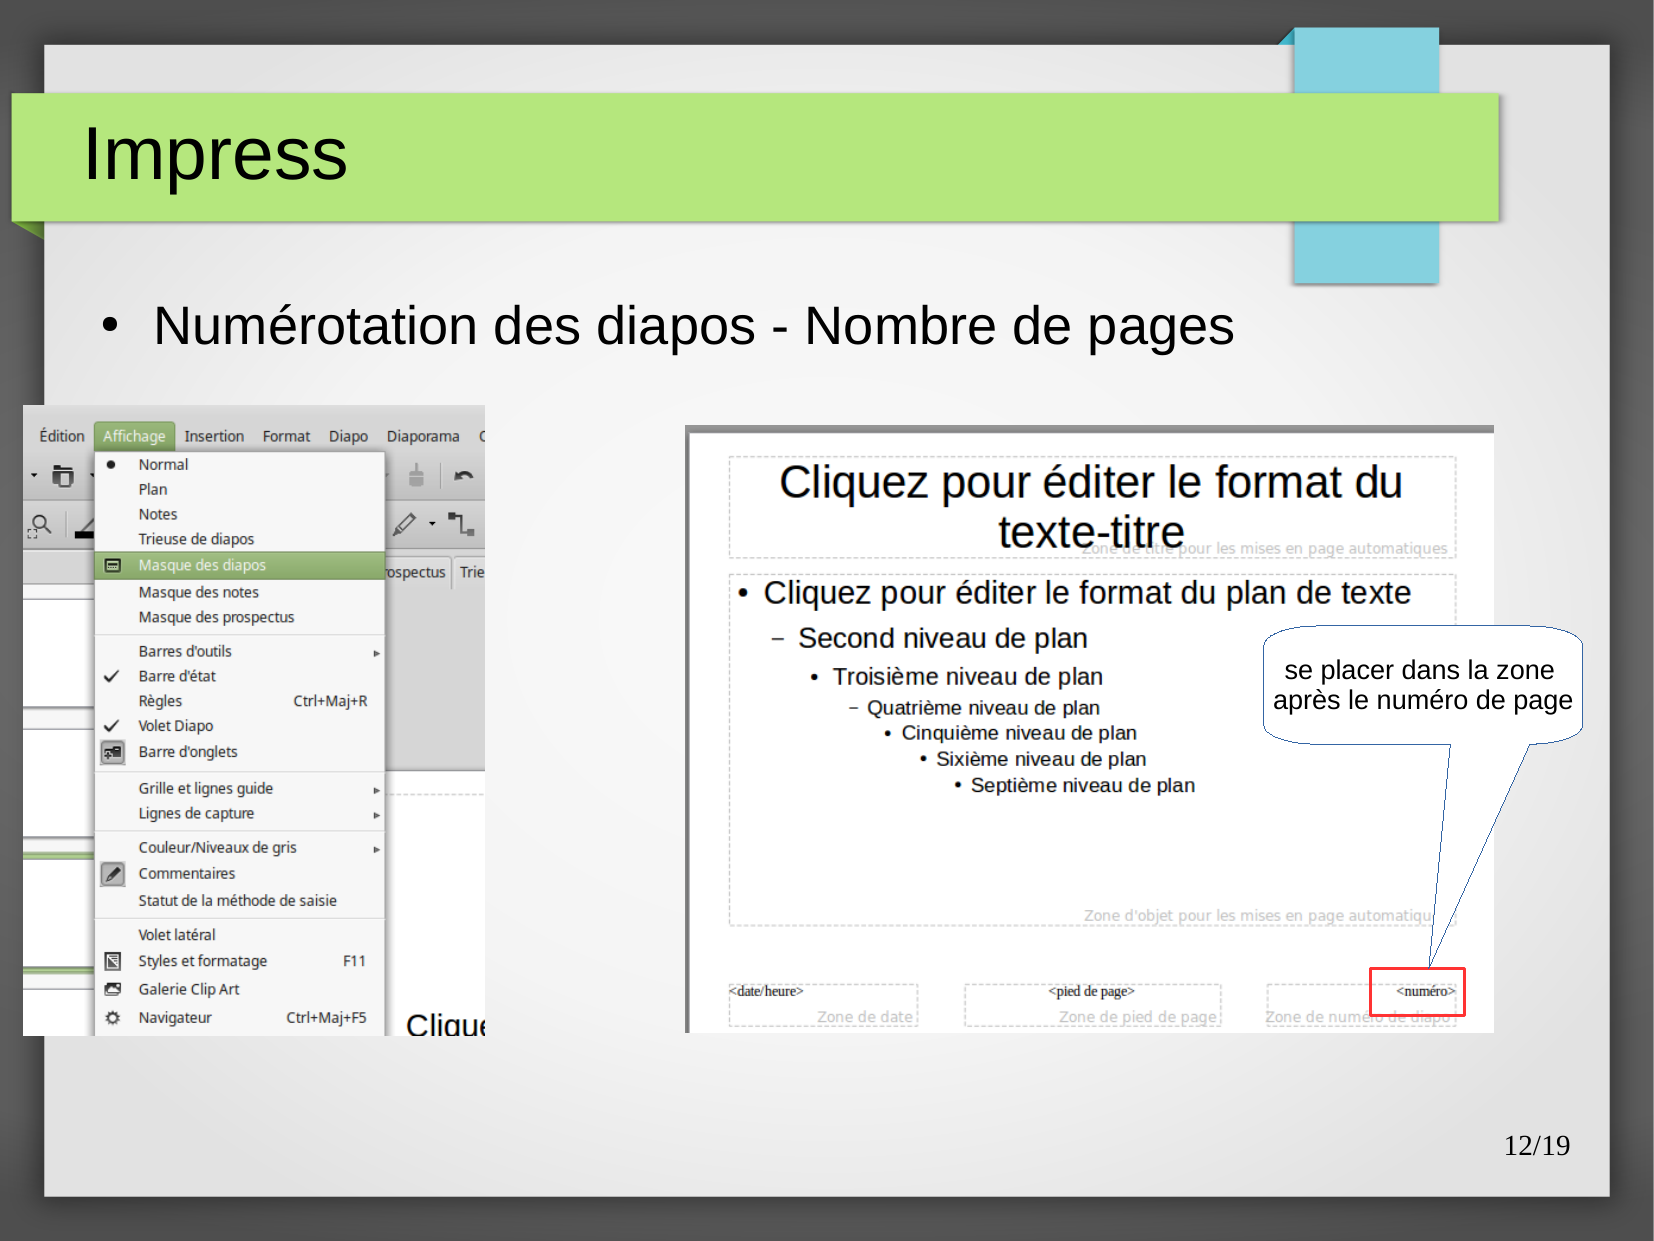

# Impress
Numérotation des diapos - Nombre de pages
se placer dans la zone
après le numéro de page
12